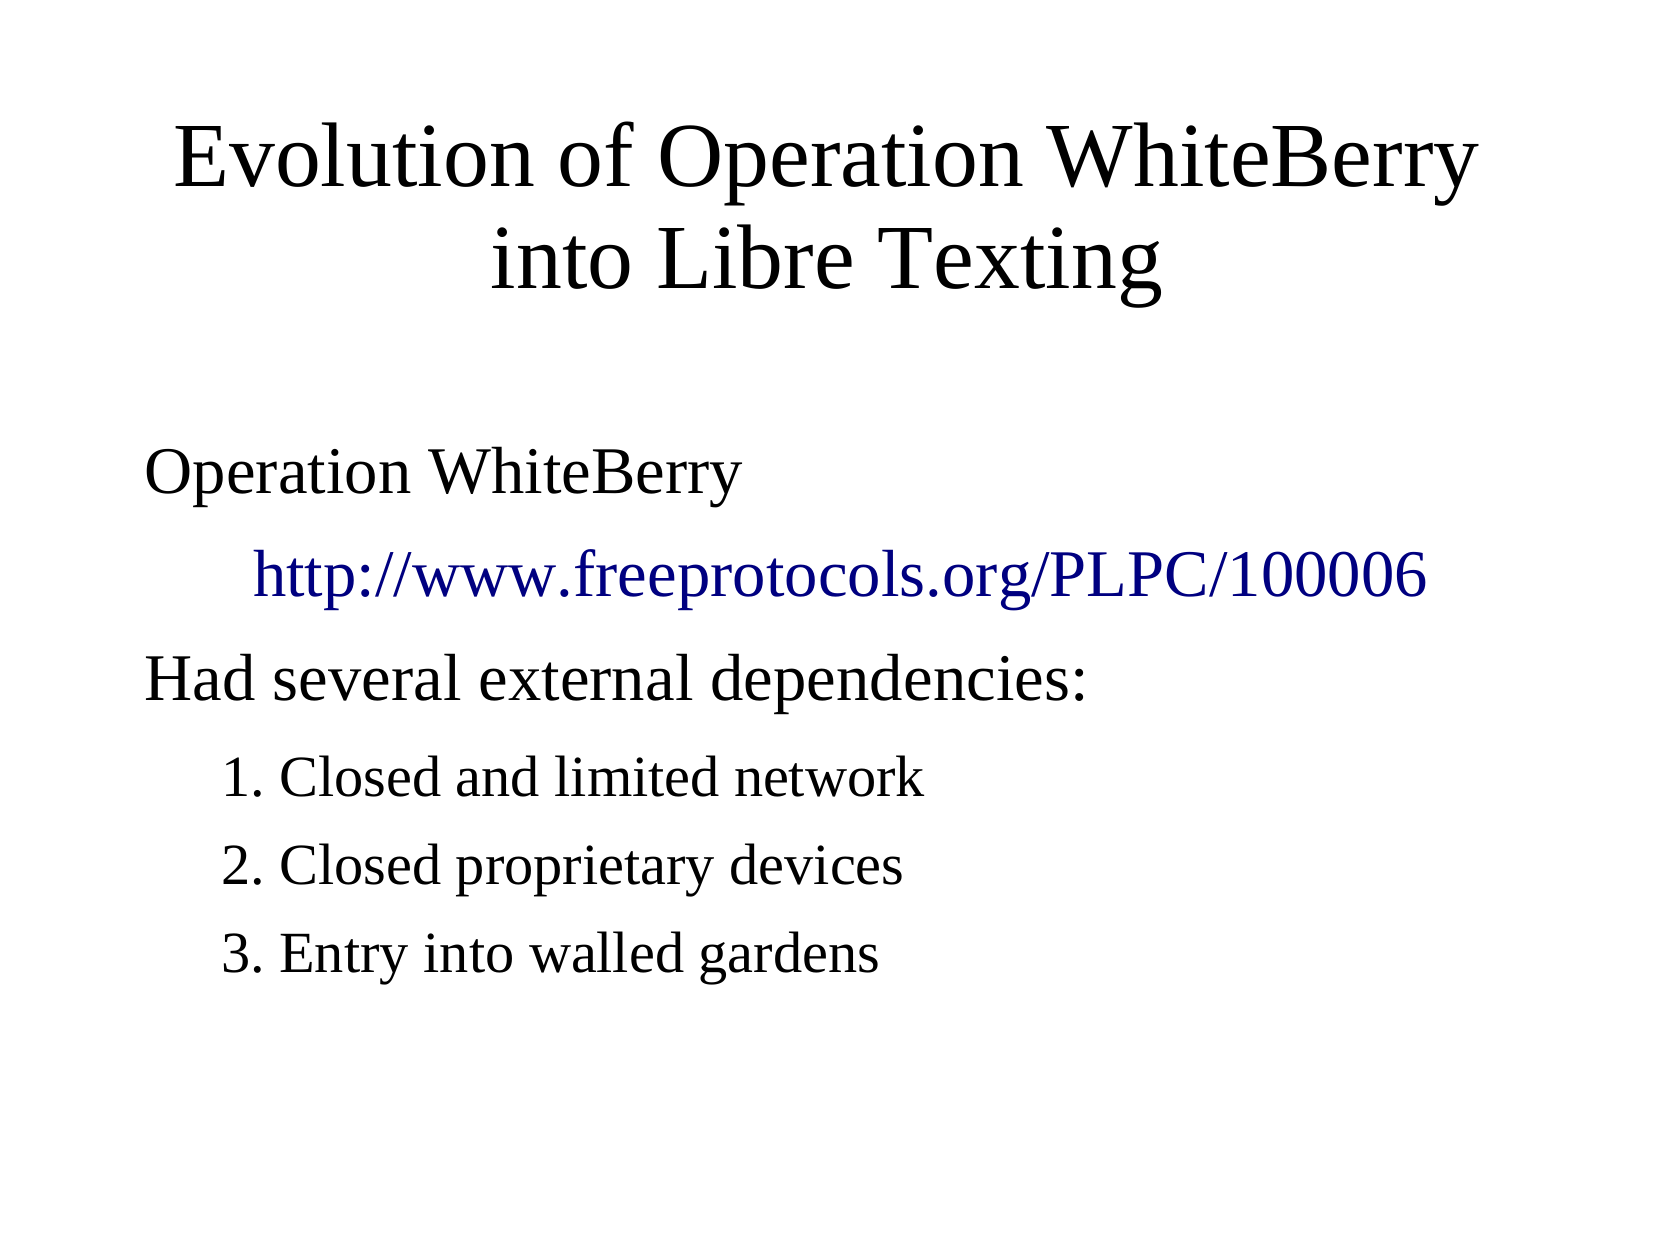

# Evolution of Operation WhiteBerry into Libre Texting
Operation WhiteBerry
http://www.freeprotocols.org/PLPC/100006
Had several external dependencies:
1. Closed and limited network
2. Closed proprietary devices
3. Entry into walled gardens